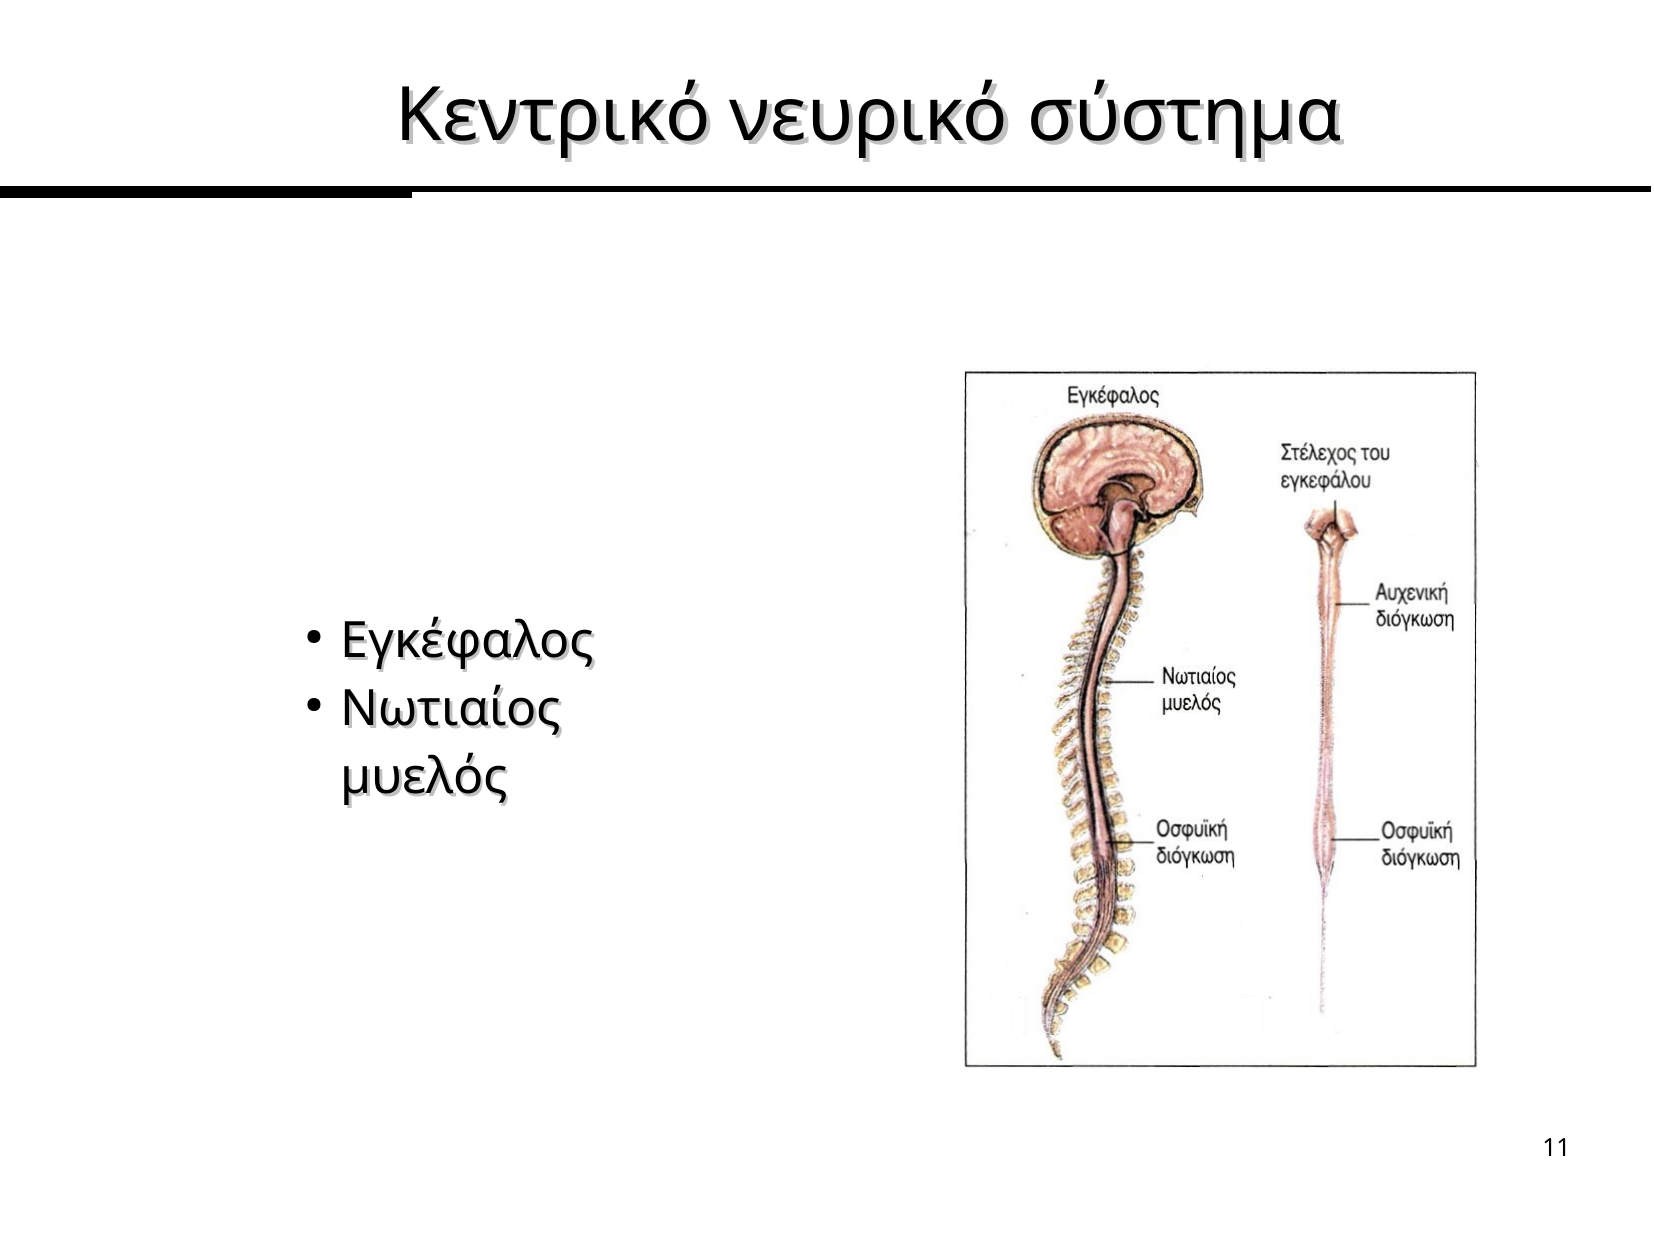

Κεντρικό νευρικό σύστημα
Εγκέφαλος
Νωτιαίος μυελός
11